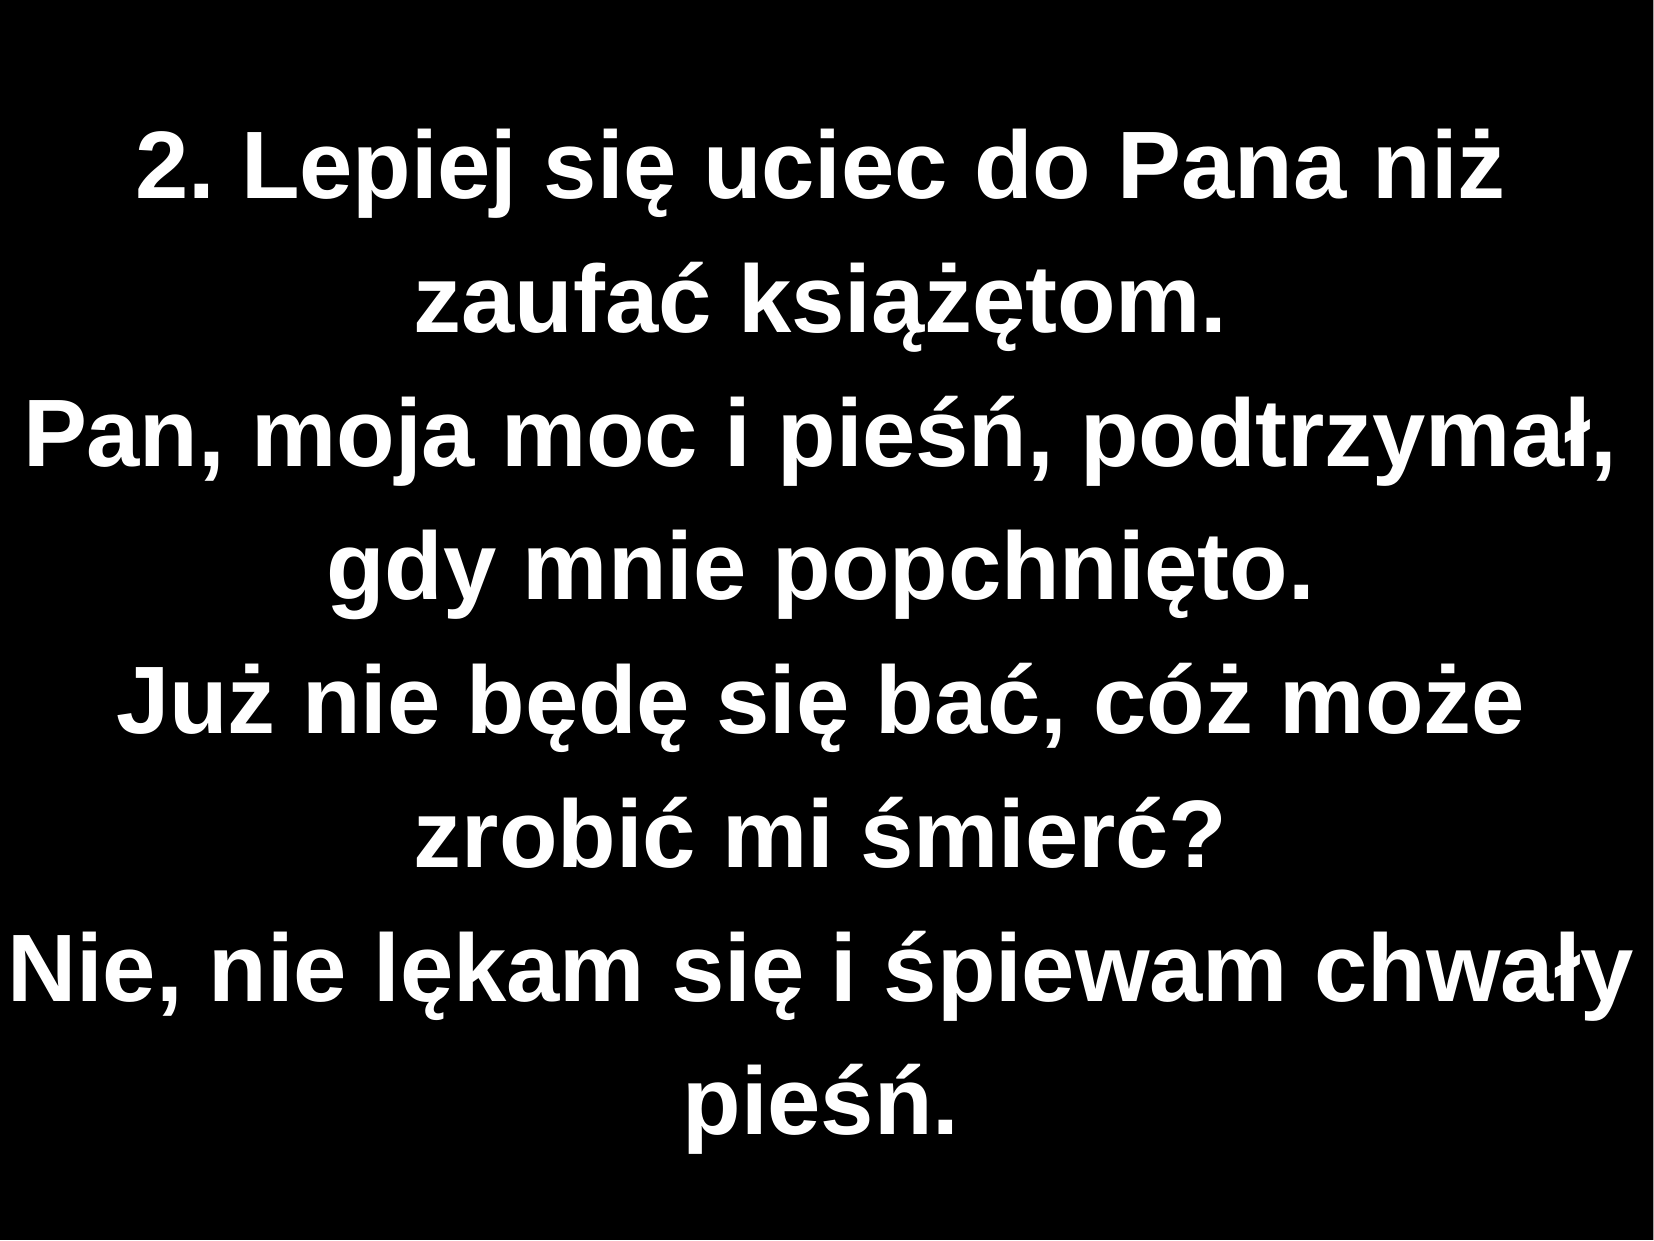

# 2. Lepiej się uciec do Pana niż zaufać książętom.
Pan, moja moc i pieśń, podtrzymał, gdy mnie popchnięto.
Już nie będę się bać, cóż może zrobić mi śmierć?
Nie, nie lękam się i śpiewam chwały pieśń.